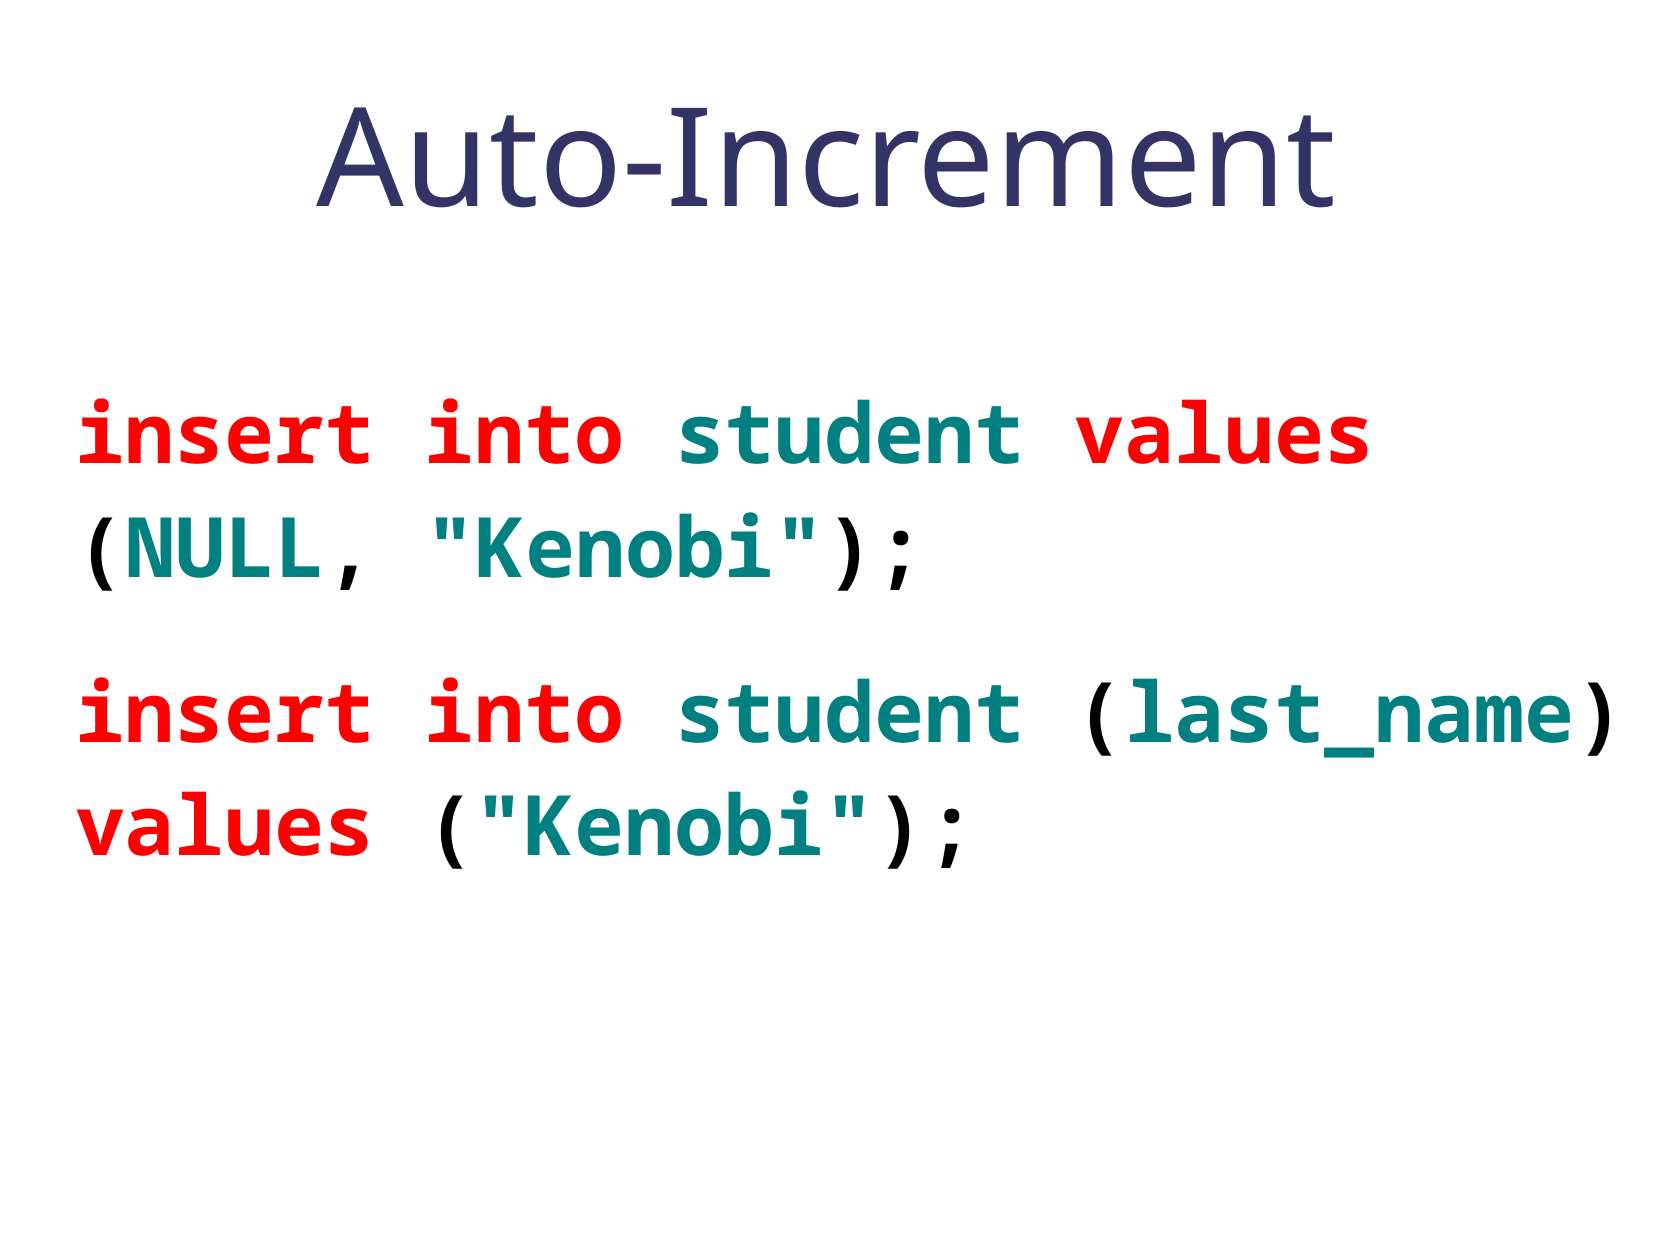

# Auto-Increment
insert into student values (NULL, "Kenobi");
insert into student (last_name) values ("Kenobi");